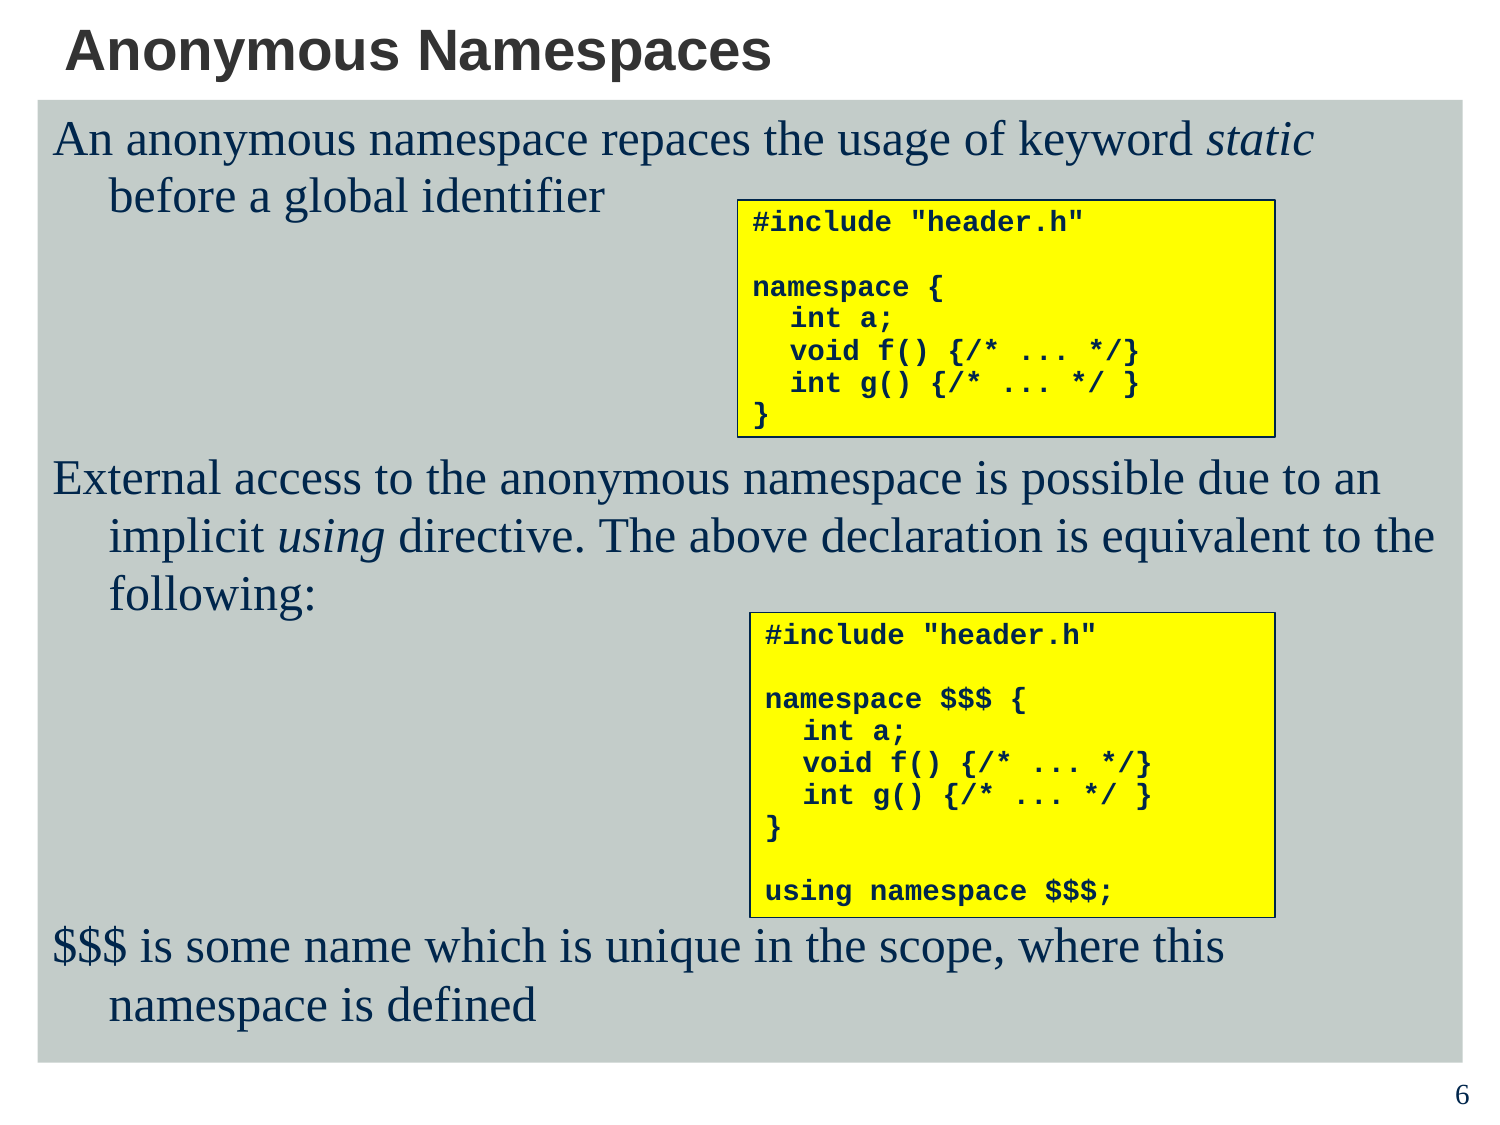

# Anonymous Namespaces
An anonymous namespace repaces the usage of keyword static before a global identifier
External access to the anonymous namespace is possible due to an implicit using directive. The above declaration is equivalent to the following:
$$$ is some name which is unique in the scope, where this namespace is defined
#include "header.h"
namespace {
	int a;
	void f() {/* ... */}
	int g() {/* ... */ }
}
#include "header.h"
namespace $$$ {
	int a;
	void f() {/* ... */}
	int g() {/* ... */ }
}
using namespace $$$;